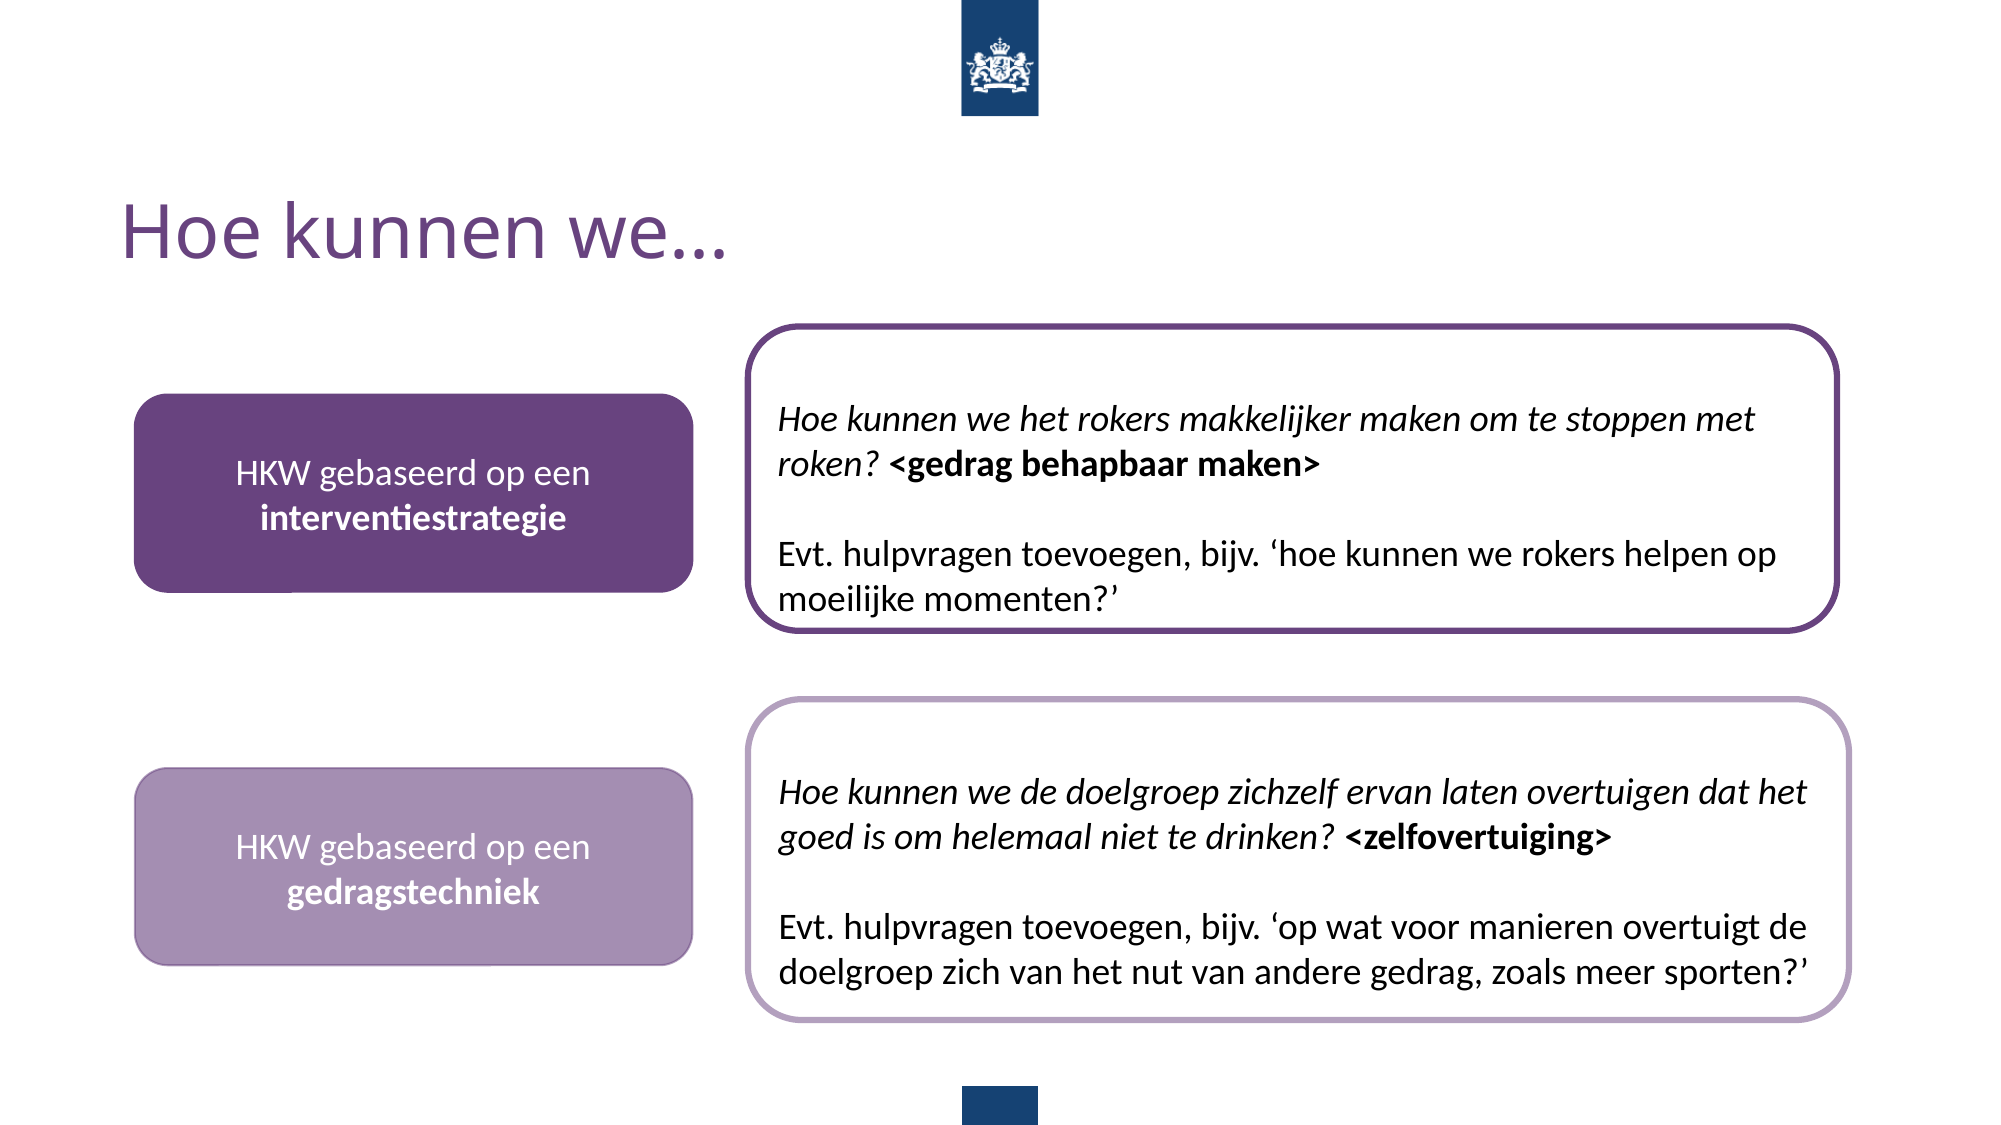

# Hoe kunnen we...
Hoe kunnen we het rokers makkelijker maken om te stoppen met roken? <gedrag behapbaar maken>
Evt. hulpvragen toevoegen, bijv. ‘hoe kunnen we rokers helpen op moeilijke momenten?’
HKW gebaseerd op een interventiestrategie
Hoe kunnen we de doelgroep zichzelf ervan laten overtuigen dat het goed is om helemaal niet te drinken? <zelfovertuiging>
Evt. hulpvragen toevoegen, bijv. ‘op wat voor manieren overtuigt de doelgroep zich van het nut van andere gedrag, zoals meer sporten?’
HKW gebaseerd op een gedragstechniek